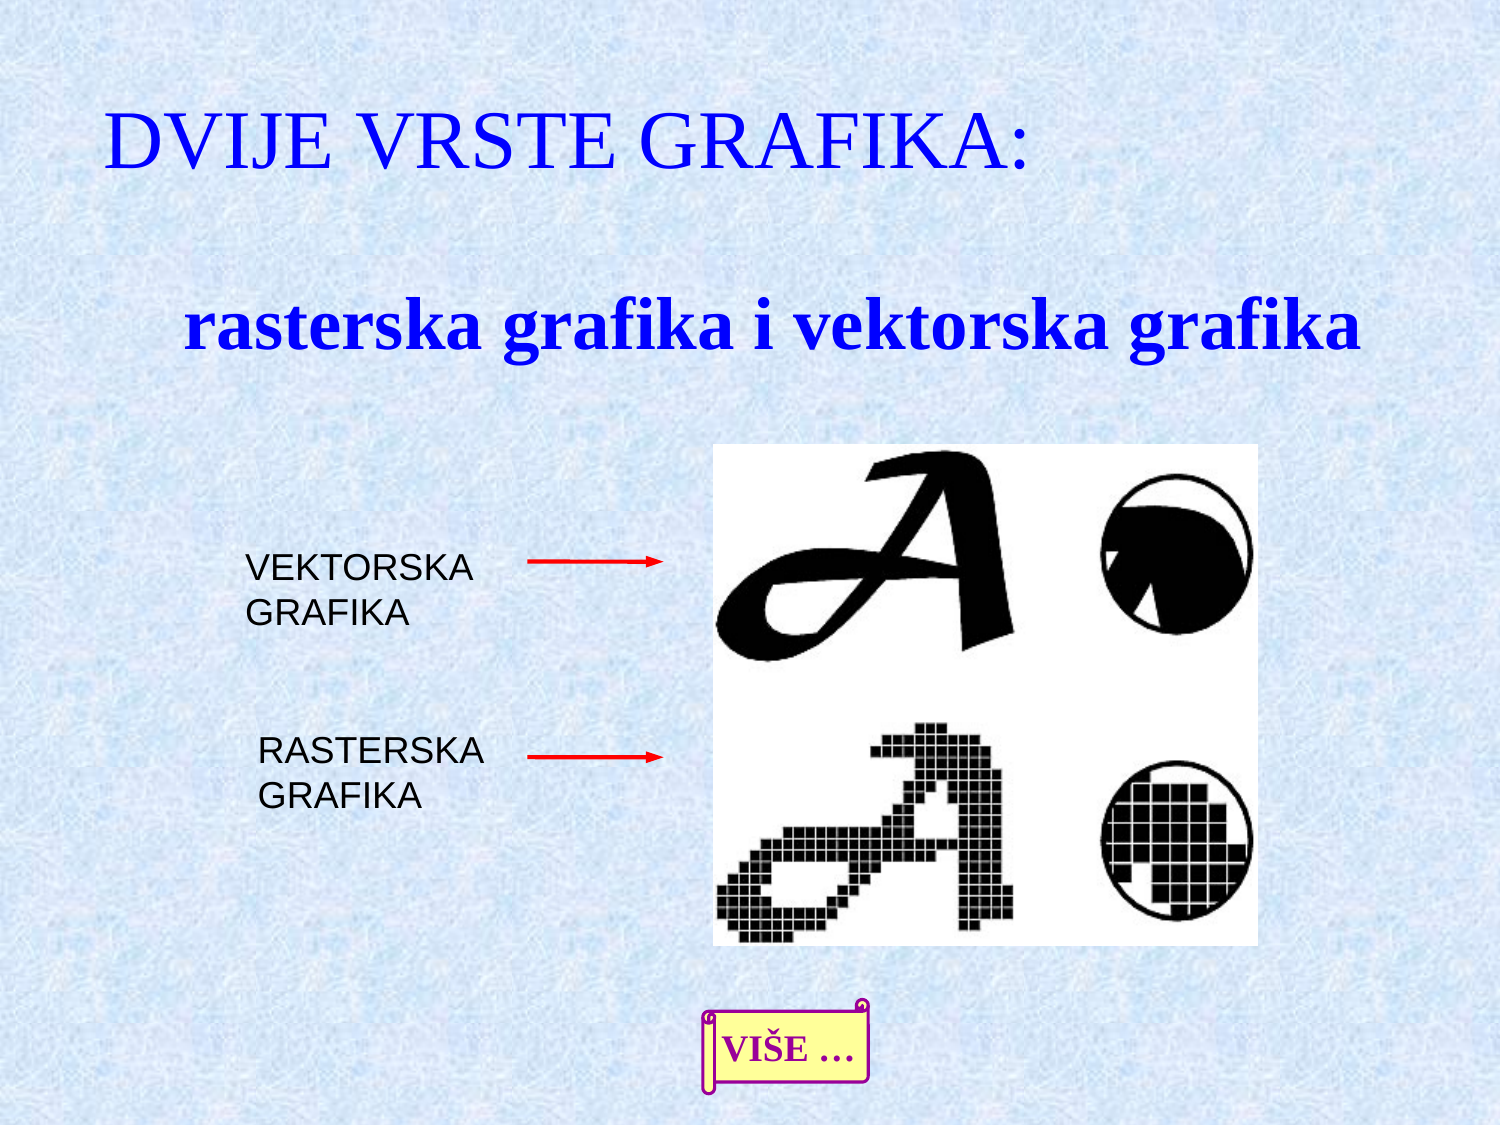

# DVIJE VRSTE GRAFIKA:
rasterska grafika i vektorska grafika
VEKTORSKA GRAFIKA
RASTERSKA
GRAFIKA
VIŠE …